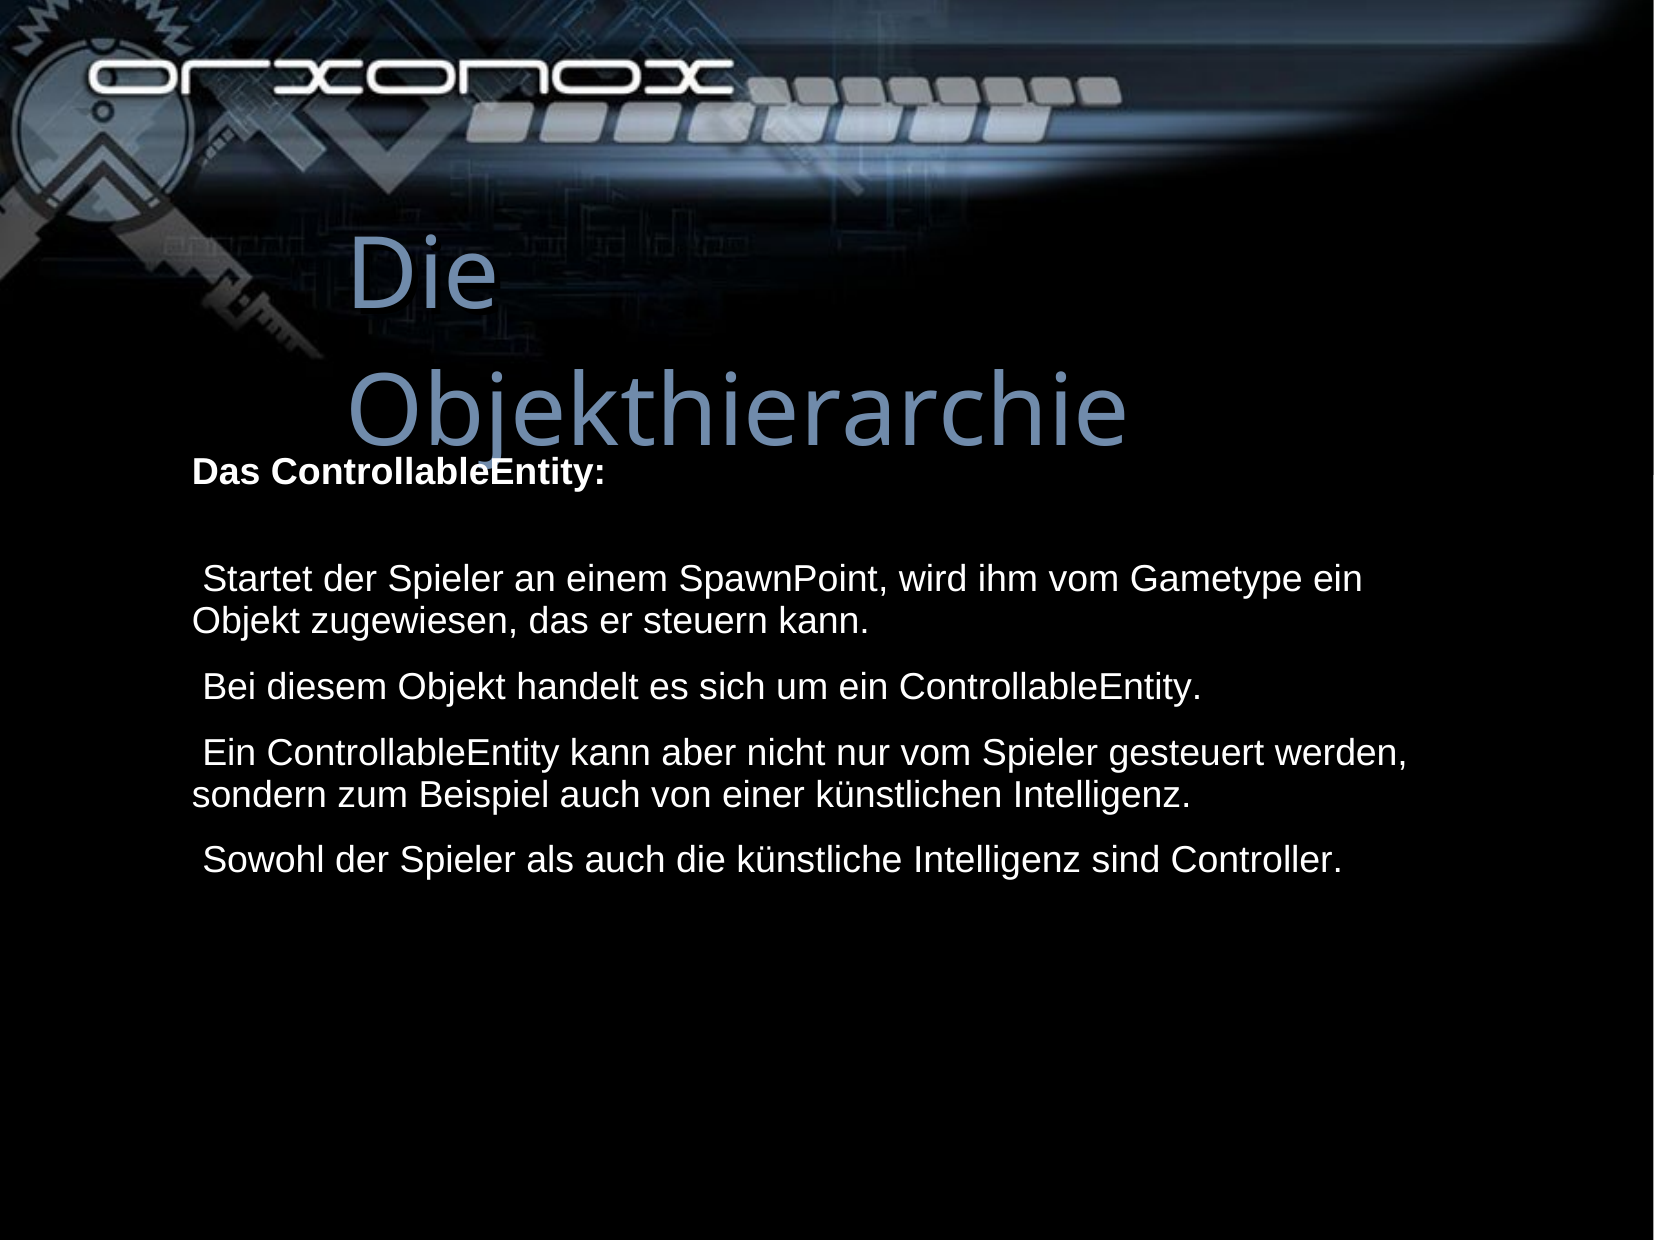

Die Objekthierarchie
Das ControllableEntity:
 Startet der Spieler an einem SpawnPoint, wird ihm vom Gametype ein Objekt zugewiesen, das er steuern kann.
 Bei diesem Objekt handelt es sich um ein ControllableEntity.
 Ein ControllableEntity kann aber nicht nur vom Spieler gesteuert werden, sondern zum Beispiel auch von einer künstlichen Intelligenz.
 Sowohl der Spieler als auch die künstliche Intelligenz sind Controller.